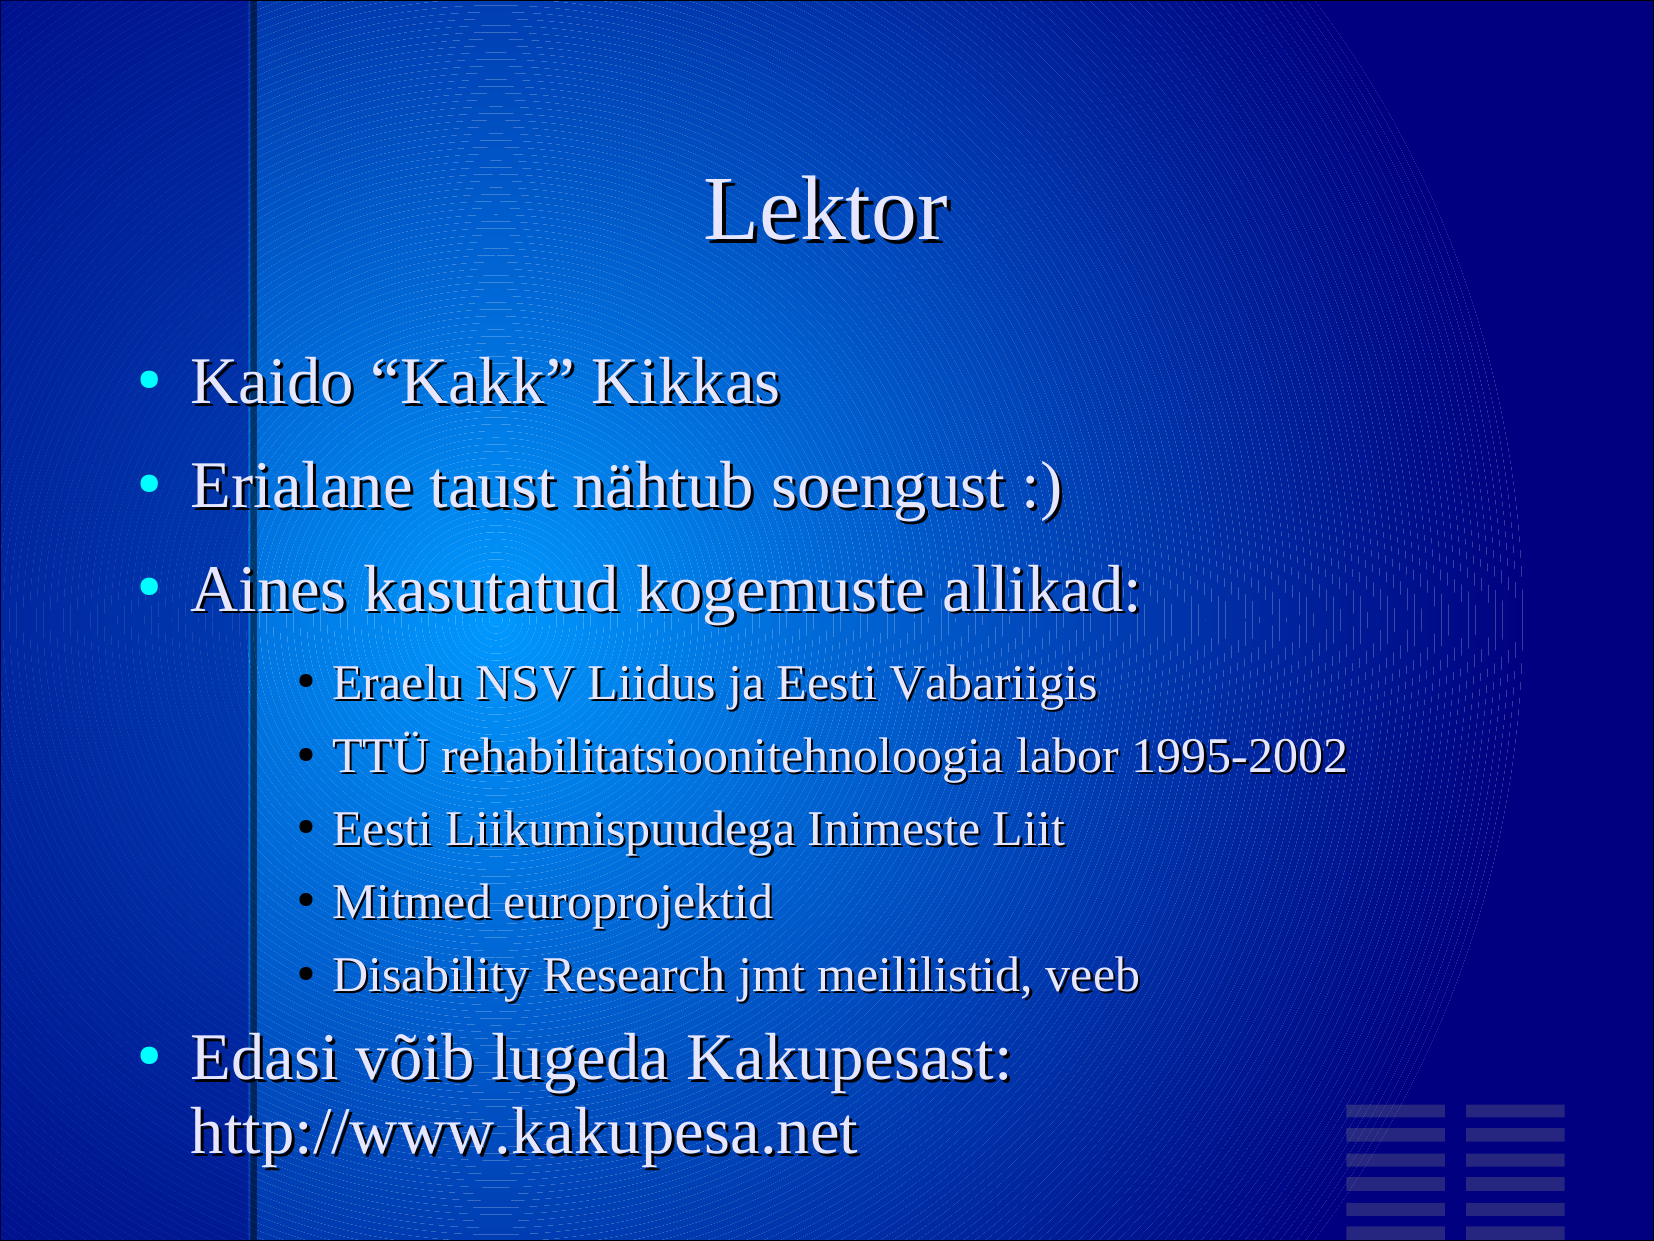

# Lektor
Kaido “Kakk” Kikkas
Erialane taust nähtub soengust :)
Aines kasutatud kogemuste allikad:
Eraelu NSV Liidus ja Eesti Vabariigis
TTÜ rehabilitatsioonitehnoloogia labor 1995-2002
Eesti Liikumispuudega Inimeste Liit
Mitmed europrojektid
Disability Research jmt meililistid, veeb
Edasi võib lugeda Kakupesast: http://www.kakupesa.net